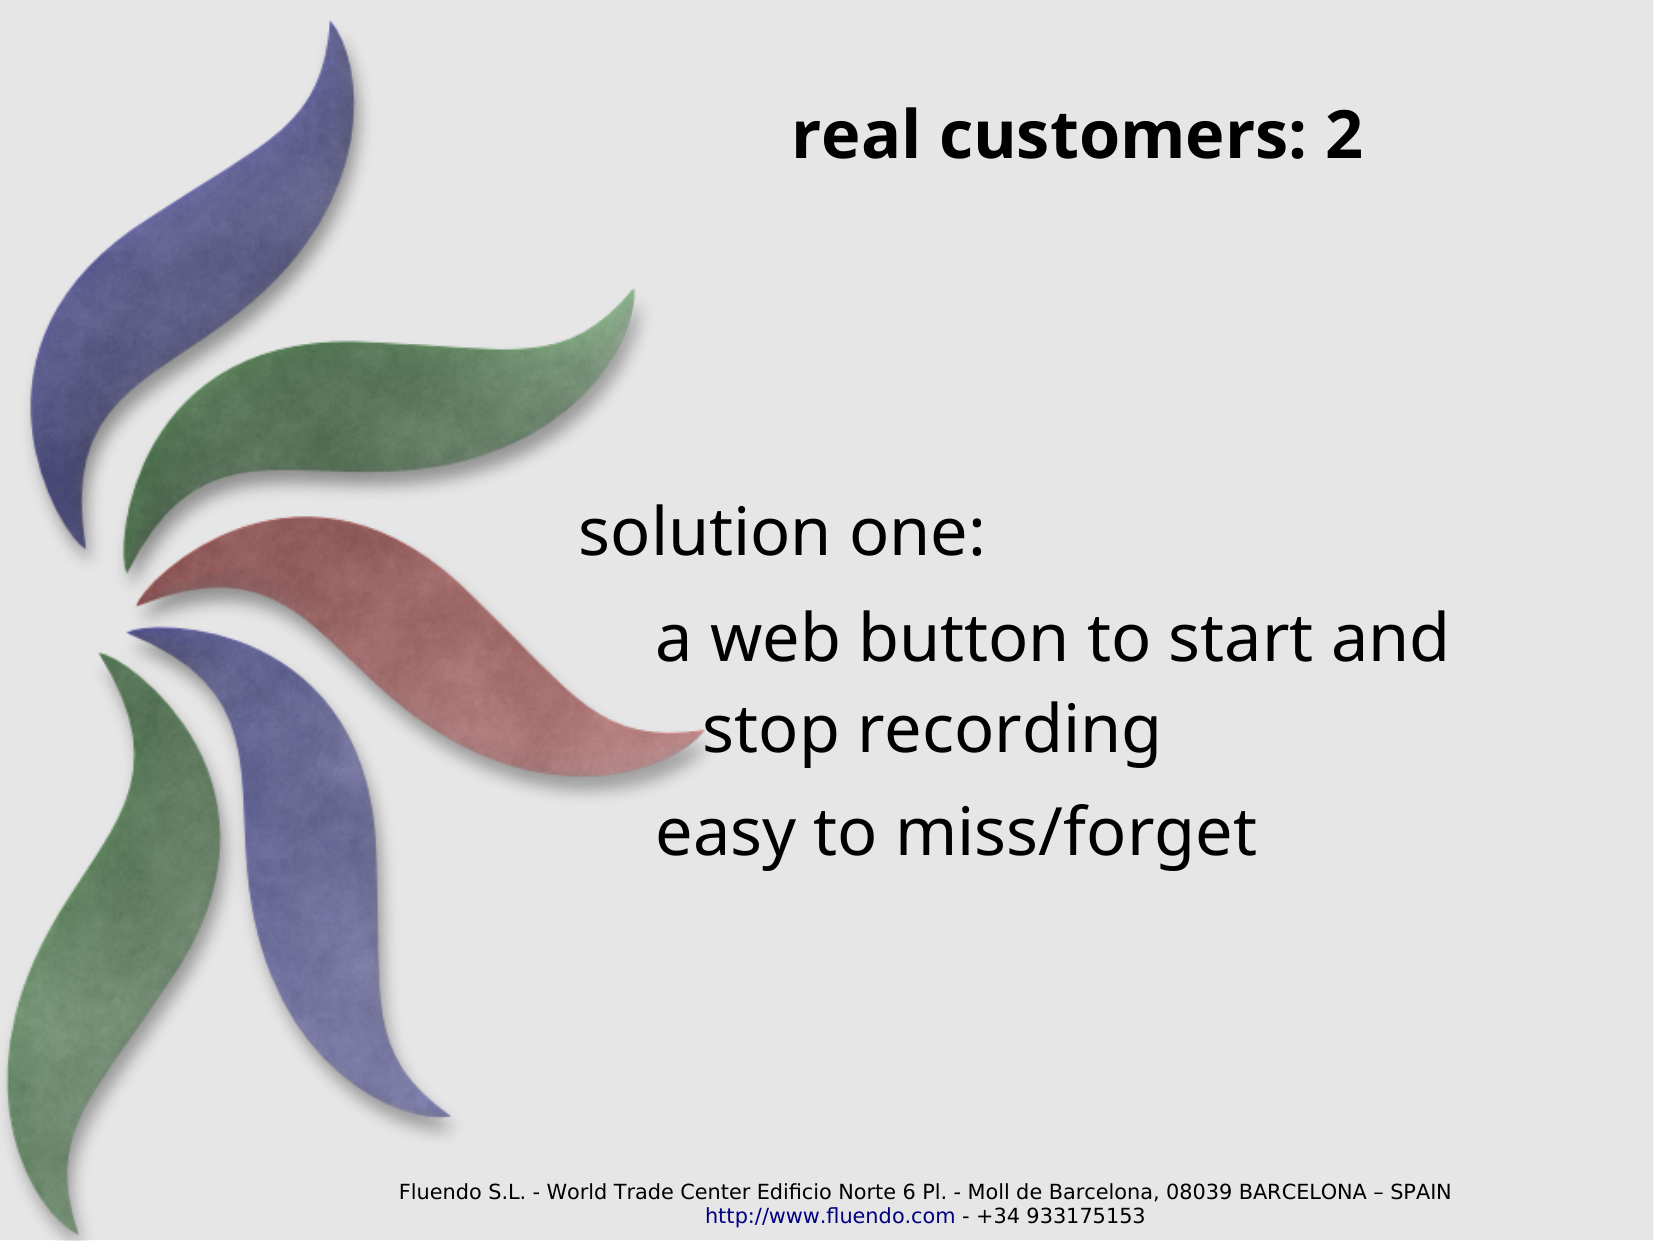

# real customers: 2
solution one:
a web button to start and stop recording
easy to miss/forget